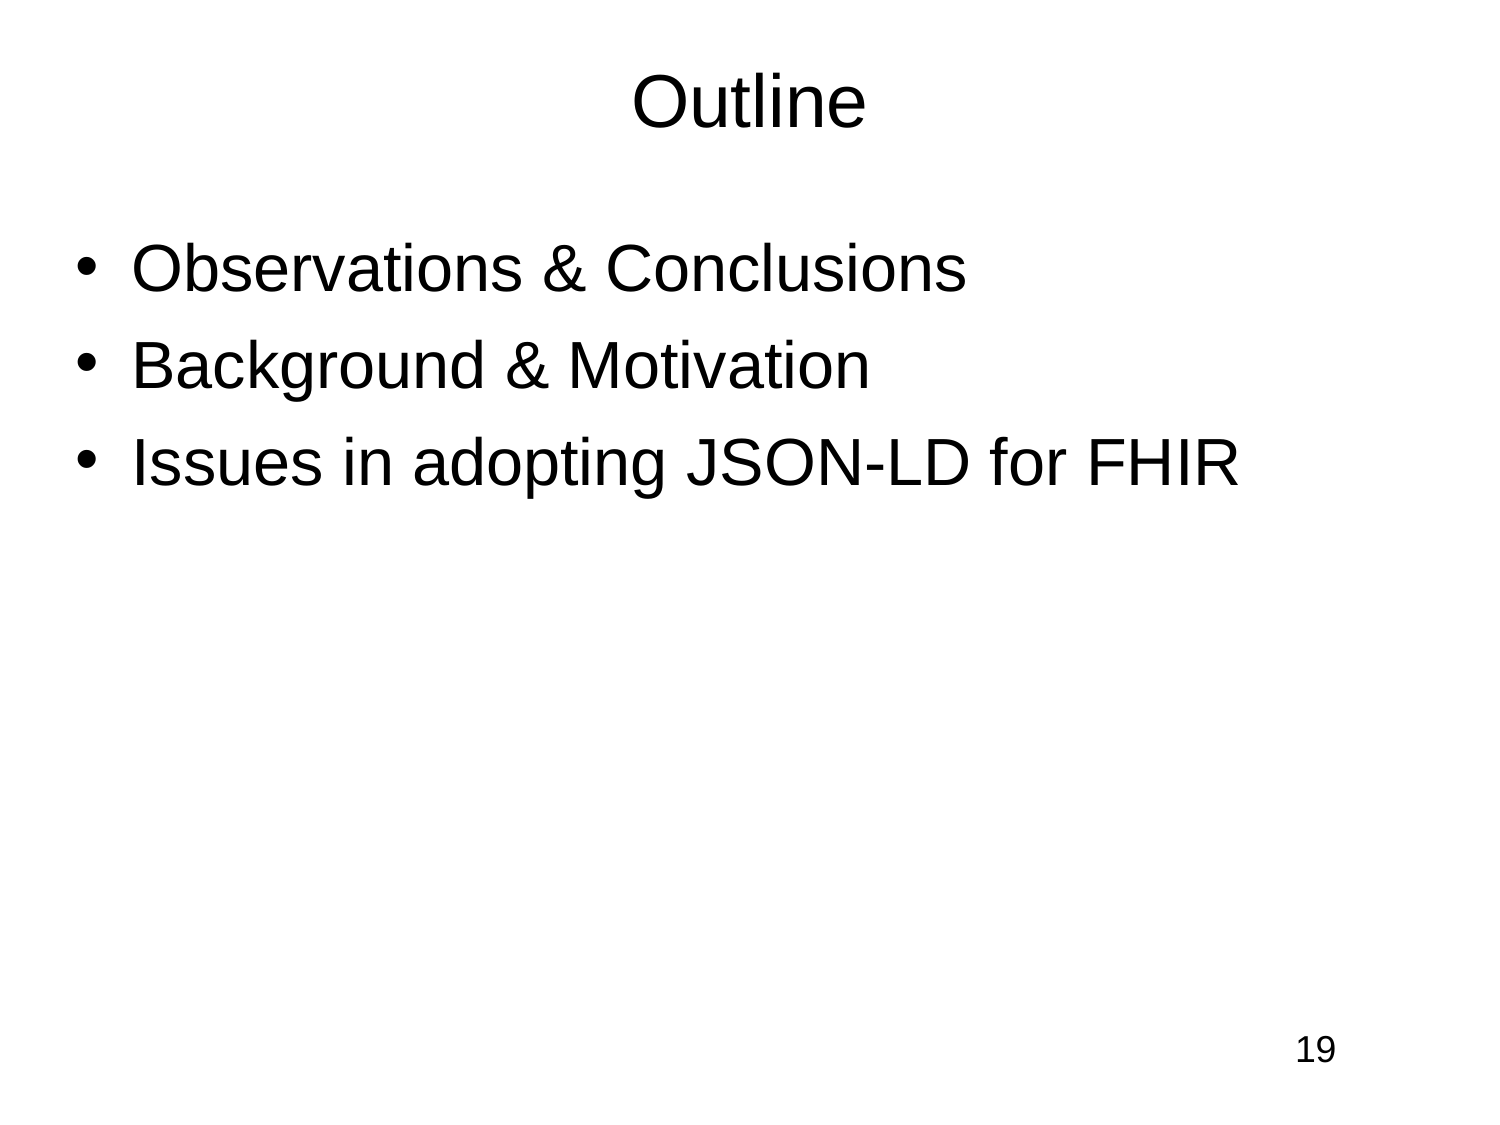

# Outline
Observations & Conclusions
Background & Motivation
Issues in adopting JSON-LD for FHIR
19